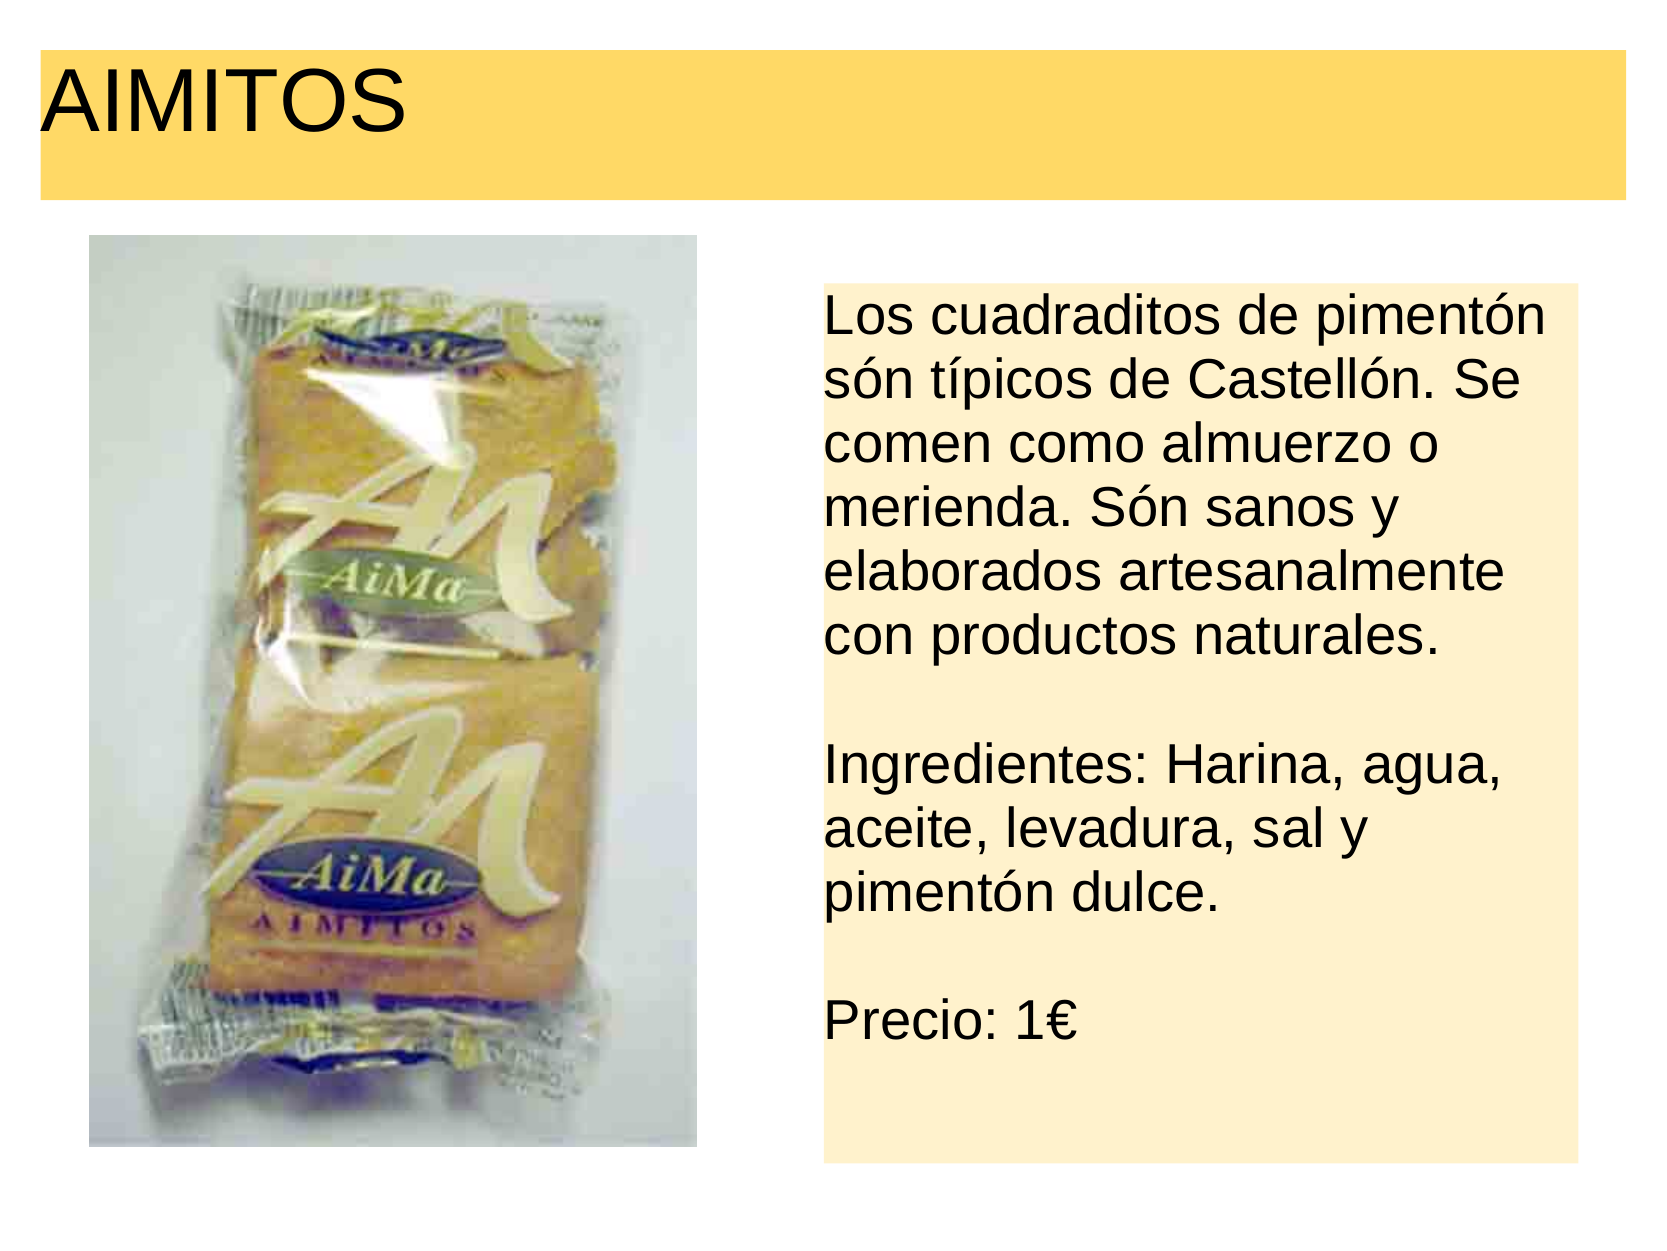

# AIMITOS
Los cuadraditos de pimentón són típicos de Castellón. Se comen como almuerzo o merienda. Són sanos y elaborados artesanalmente con productos naturales.
Ingredientes: Harina, agua, aceite, levadura, sal y pimentón dulce.
Precio: 1€